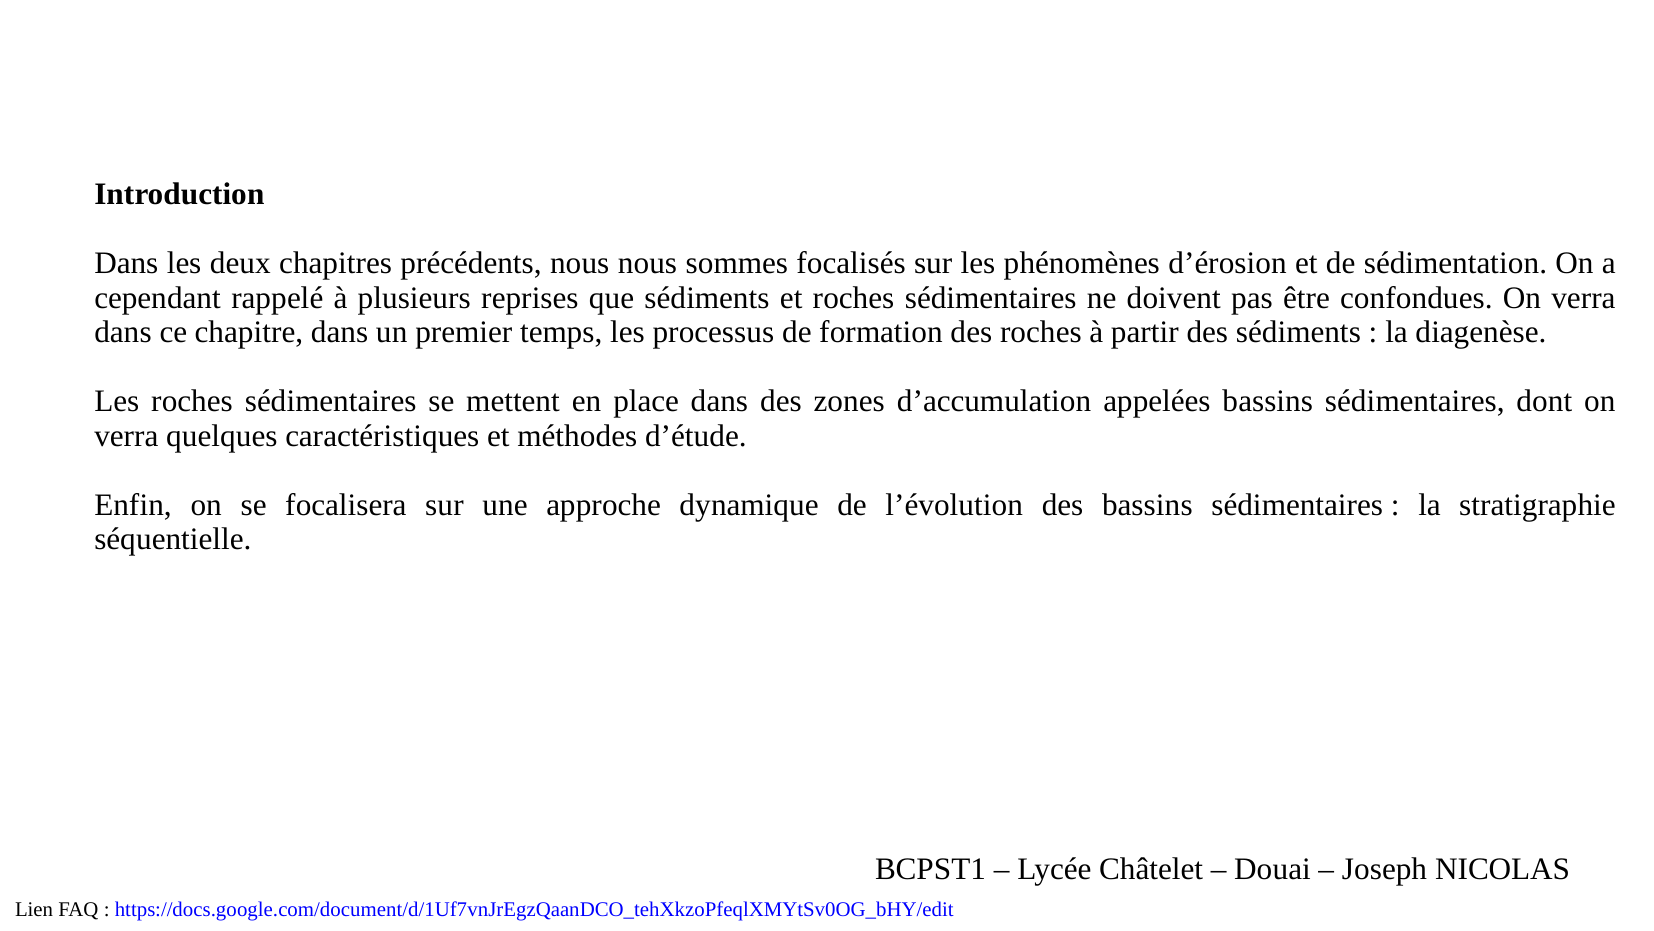

Introduction
Dans les deux chapitres précédents, nous nous sommes focalisés sur les phénomènes d’érosion et de sédimentation. On a cependant rappelé à plusieurs reprises que sédiments et roches sédimentaires ne doivent pas être confondues. On verra dans ce chapitre, dans un premier temps, les processus de formation des roches à partir des sédiments : la diagenèse.
Les roches sédimentaires se mettent en place dans des zones d’accumulation appelées bassins sédimentaires, dont on verra quelques caractéristiques et méthodes d’étude.
Enfin, on se focalisera sur une approche dynamique de l’évolution des bassins sédimentaires : la stratigraphie séquentielle.
BCPST1 – Lycée Châtelet – Douai – Joseph NICOLAS
Lien FAQ : https://docs.google.com/document/d/1Uf7vnJrEgzQaanDCO_tehXkzoPfeqlXMYtSv0OG_bHY/edit